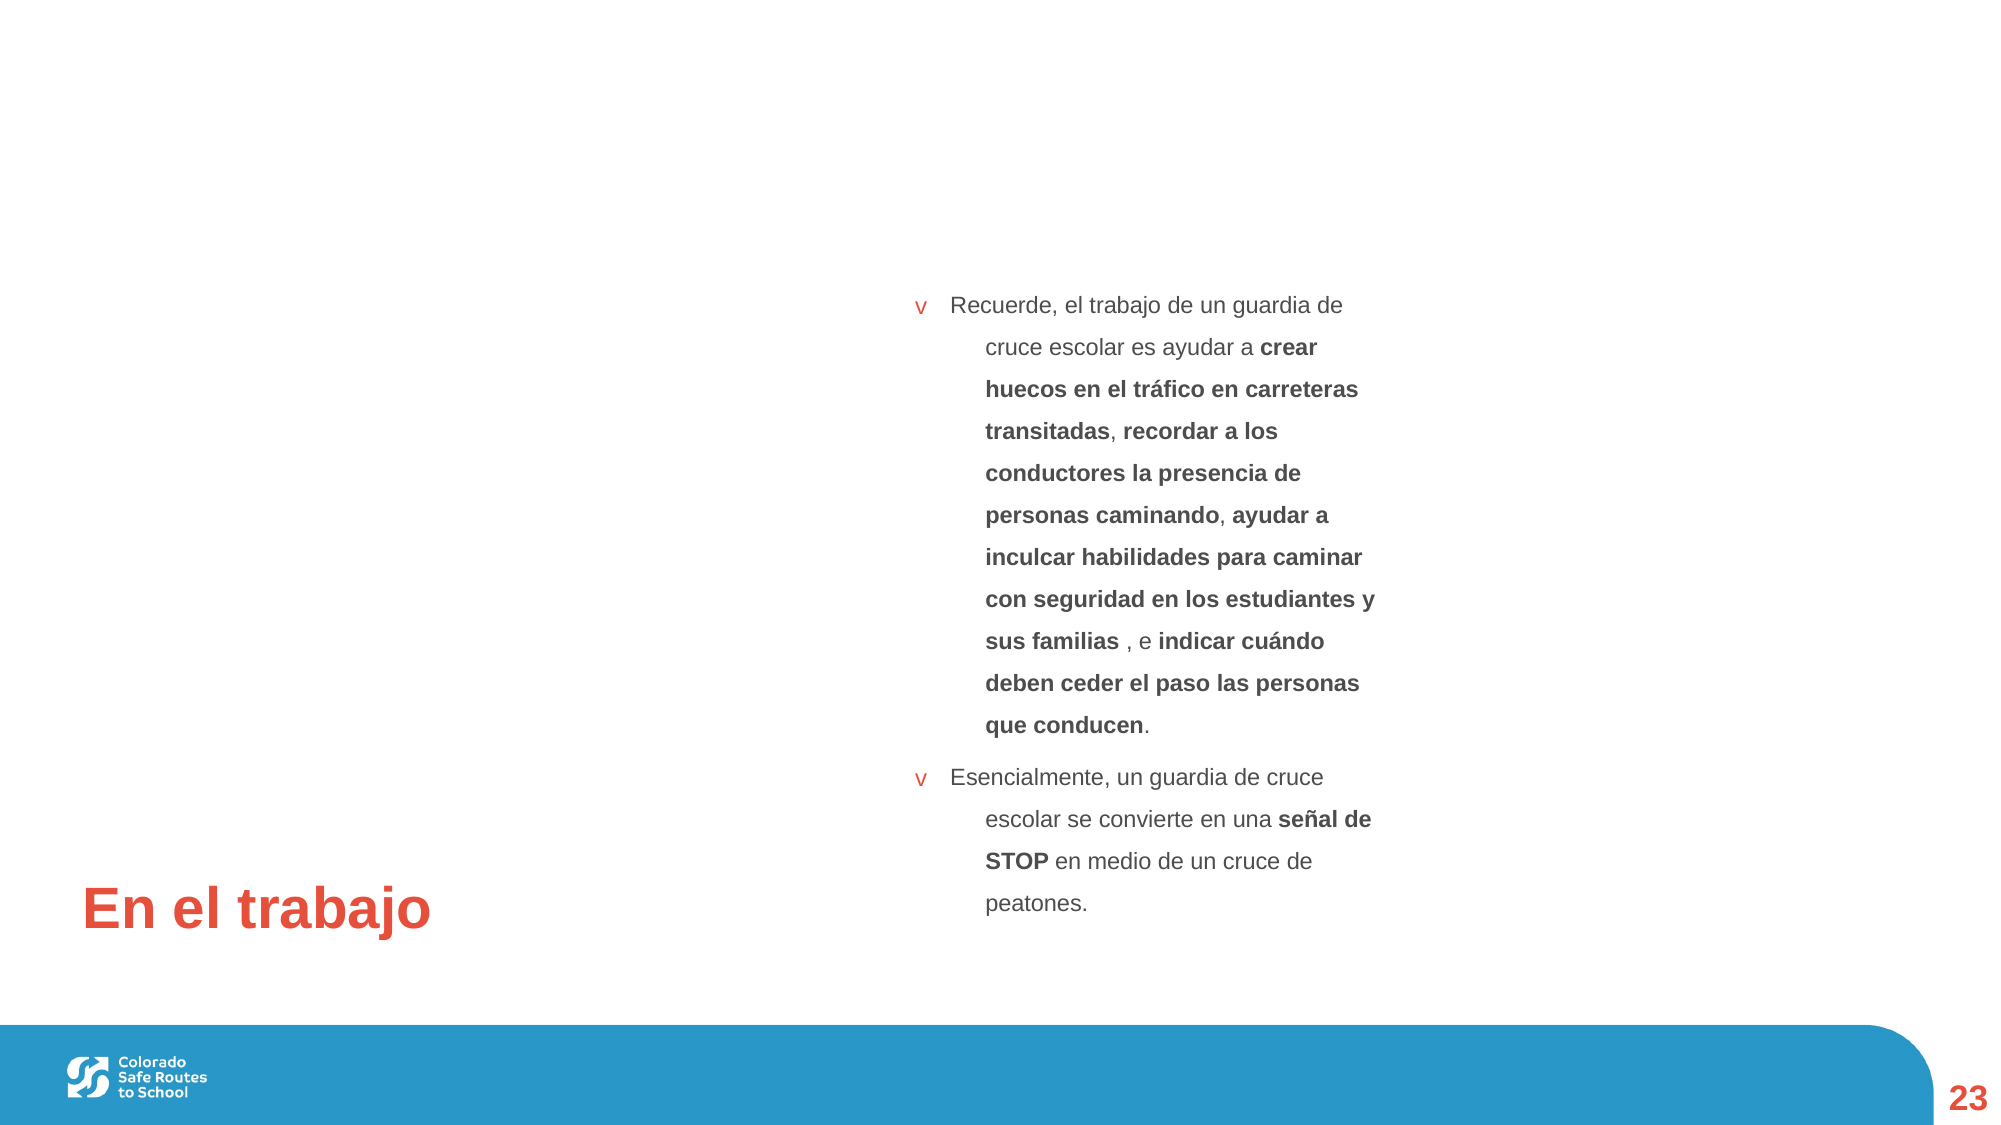

# En el trabajo
Recuerde, el trabajo de un guardia de cruce escolar es ayudar a crear huecos en el tráfico en carreteras transitadas, recordar a los conductores la presencia de personas caminando, ayudar a inculcar habilidades para caminar con seguridad en los estudiantes y sus familias , e indicar cuándo deben ceder el paso las personas que conducen.
Esencialmente, un guardia de cruce escolar se convierte en una señal de STOP en medio de un cruce de peatones.
23